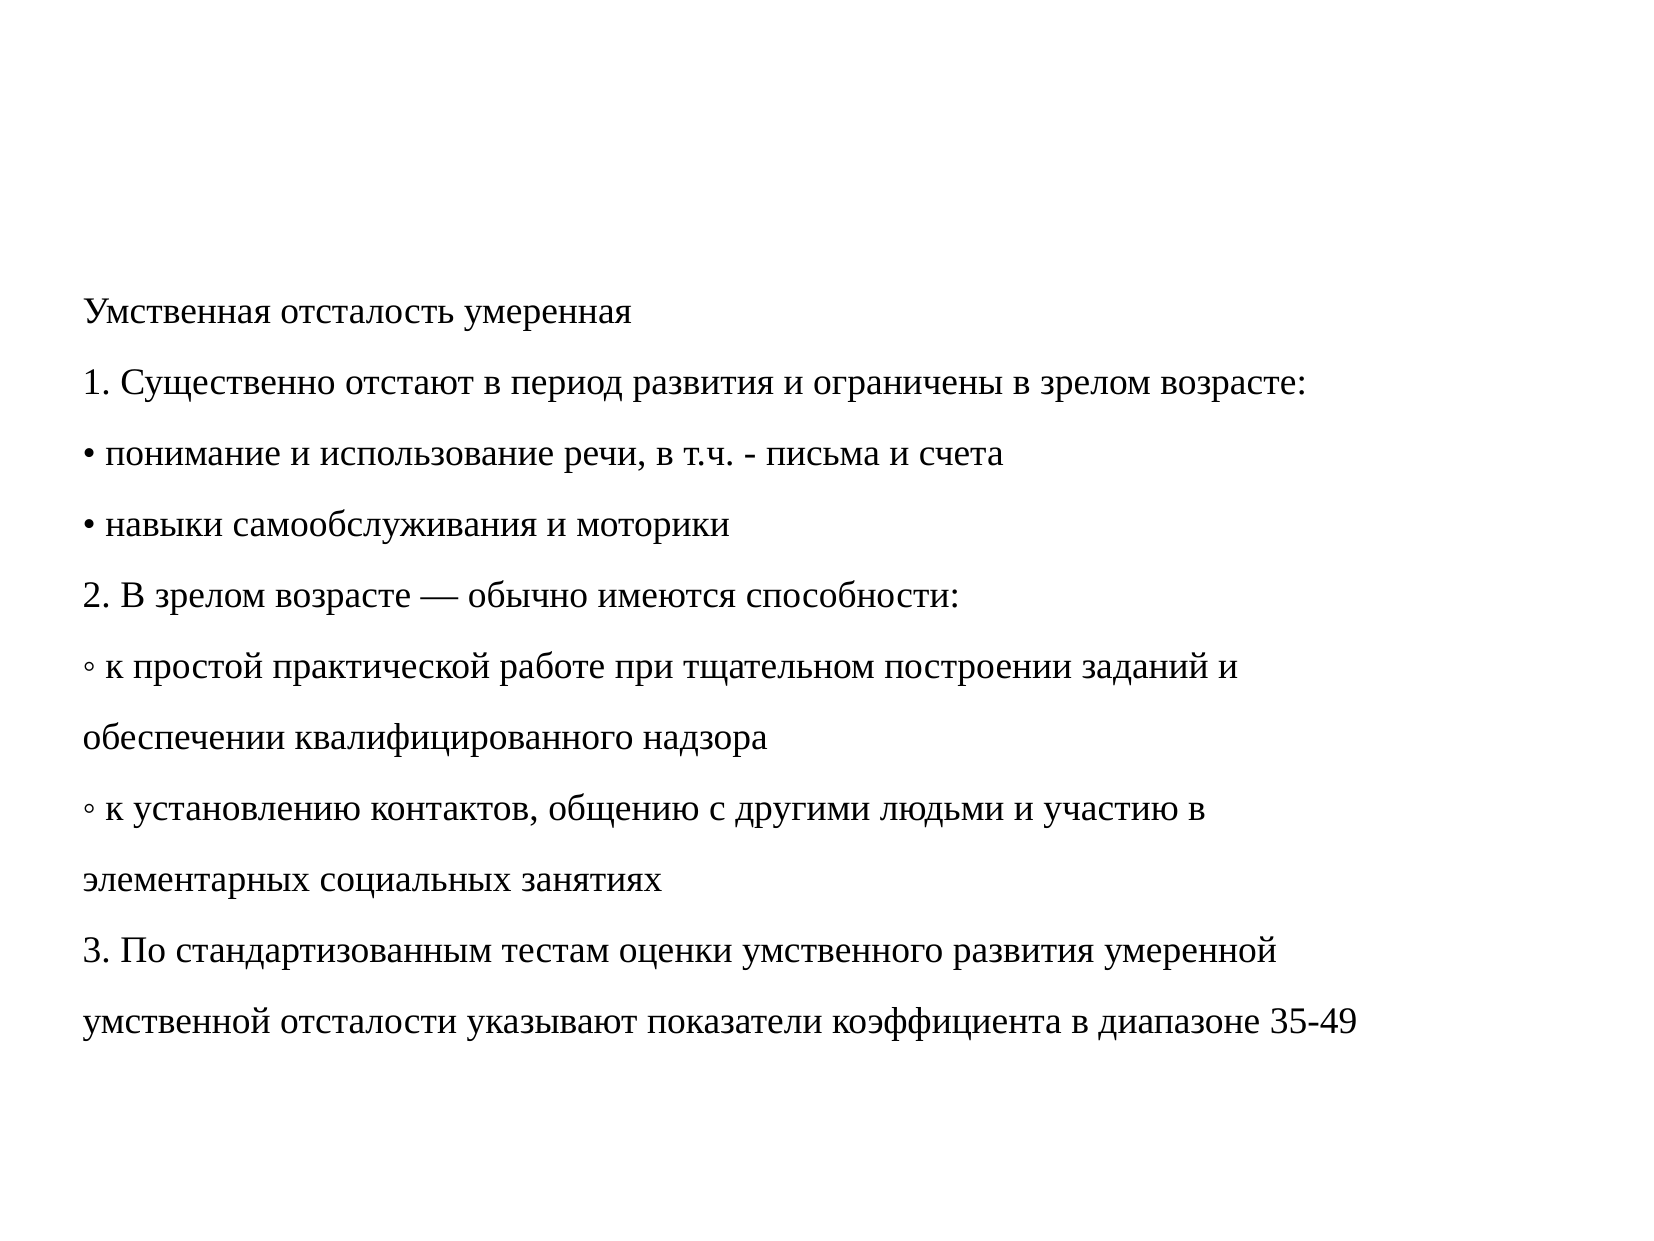

#
Умственная отсталость умеренная
1. Существенно отстают в период развития и ограничены в зрелом возрасте:
• понимание и использование речи, в т.ч. - письма и счета
• навыки самообслуживания и моторики
2. В зрелом возрасте — обычно имеются способности:
◦ к простой практической работе при тщательном построении заданий и
обеспечении квалифицированного надзора
◦ к установлению контактов, общению с другими людьми и участию в
элементарных социальных занятиях
3. По стандартизованным тестам оценки умственного развития умеренной
умственной отсталости указывают показатели коэффициента в диапазоне 35-49